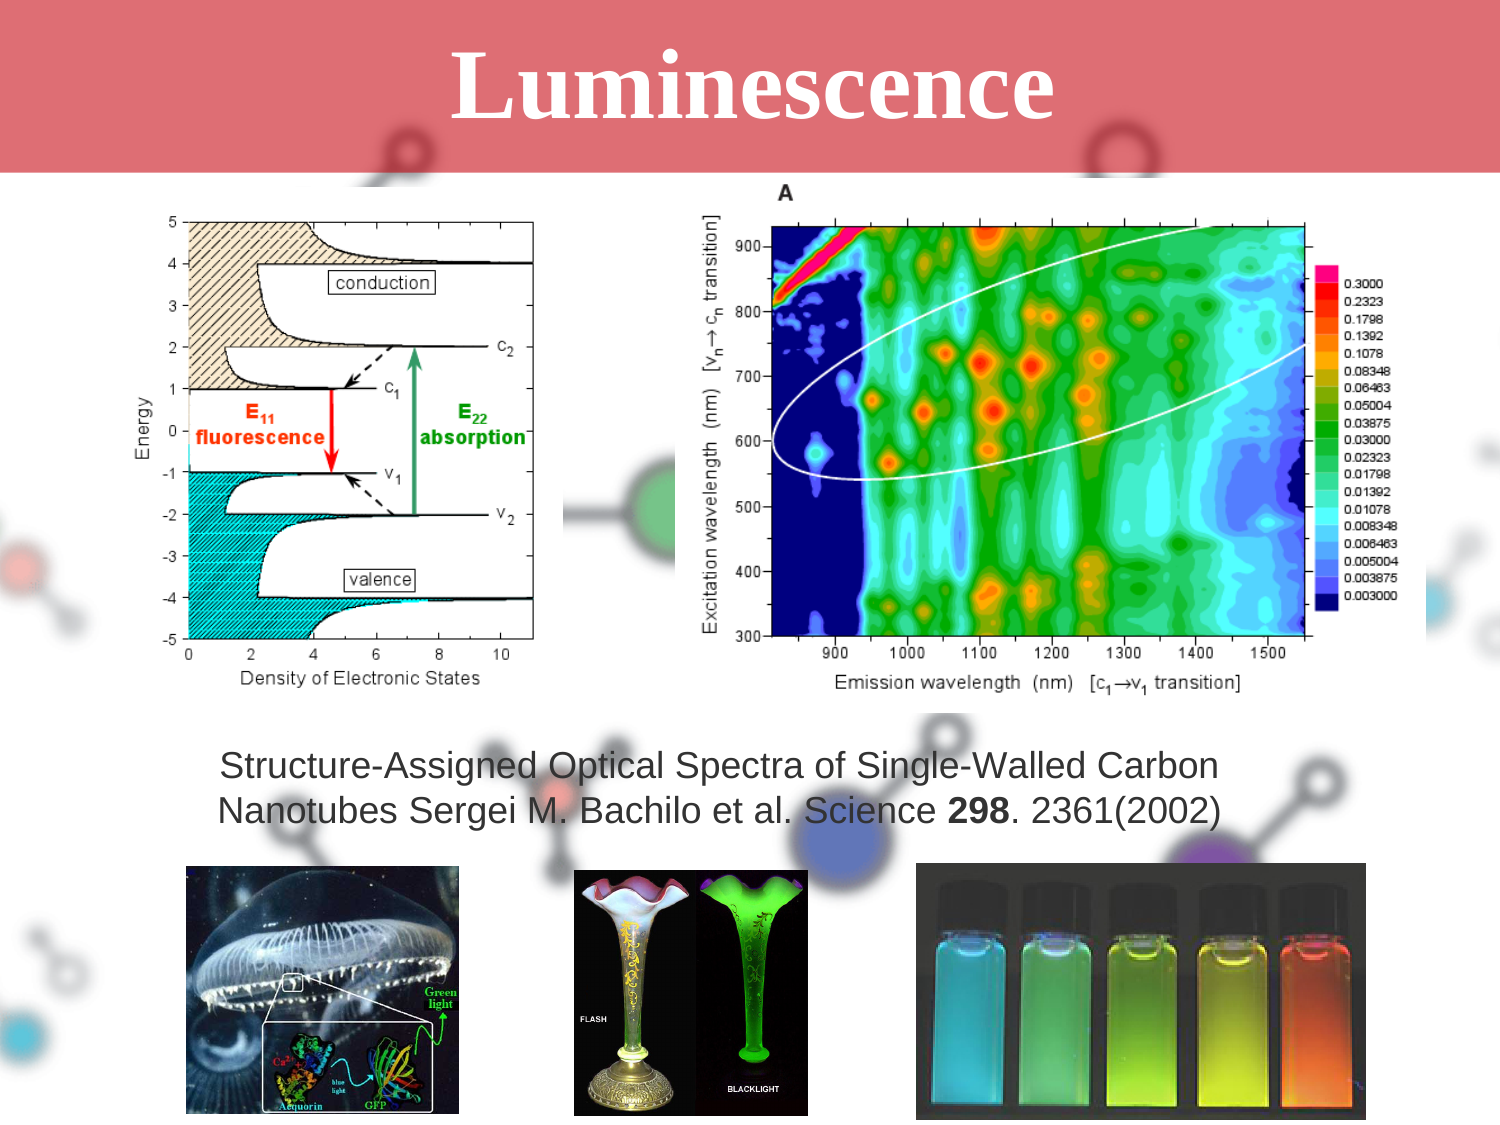

# Luminescence
Structure-Assigned Optical Spectra of Single-Walled Carbon Nanotubes Sergei M. Bachilo et al. Science 298. 2361(2002)